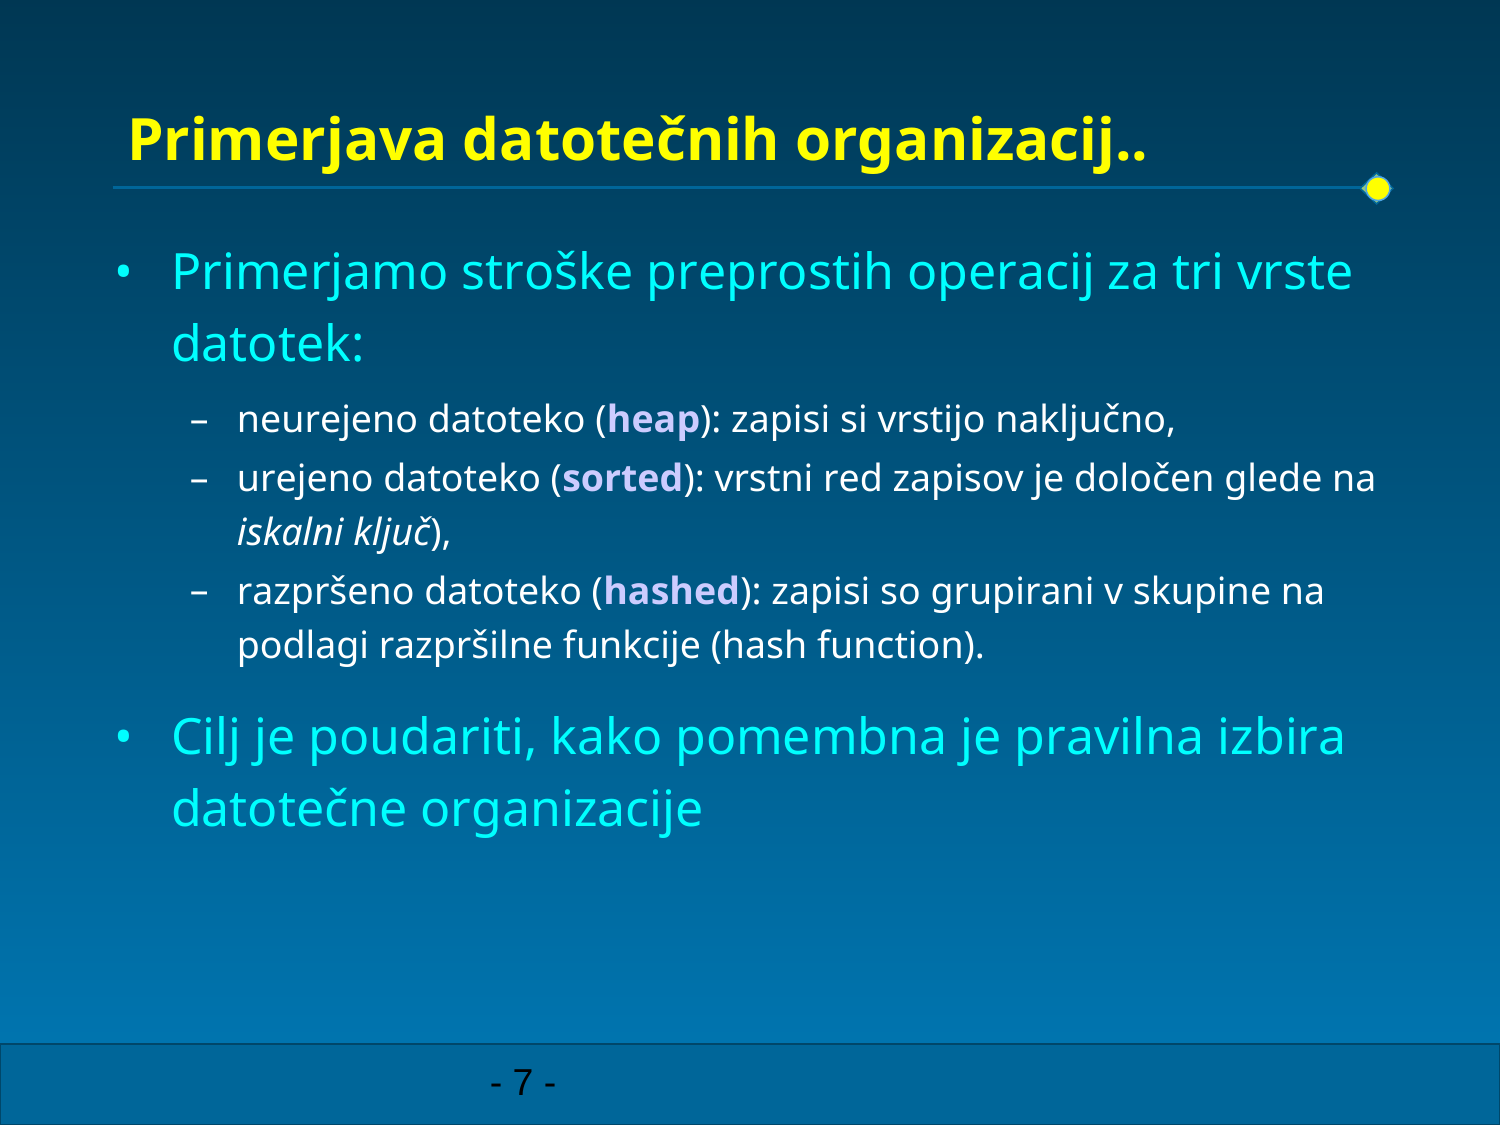

# Primerjava datotečnih organizacij..
Primerjamo stroške preprostih operacij za tri vrste datotek:
neurejeno datoteko (heap): zapisi si vrstijo naključno,
urejeno datoteko (sorted): vrstni red zapisov je določen glede na iskalni ključ),
razpršeno datoteko (hashed): zapisi so grupirani v skupine na podlagi razpršilne funkcije (hash function).
Cilj je poudariti, kako pomembna je pravilna izbira datotečne organizacije